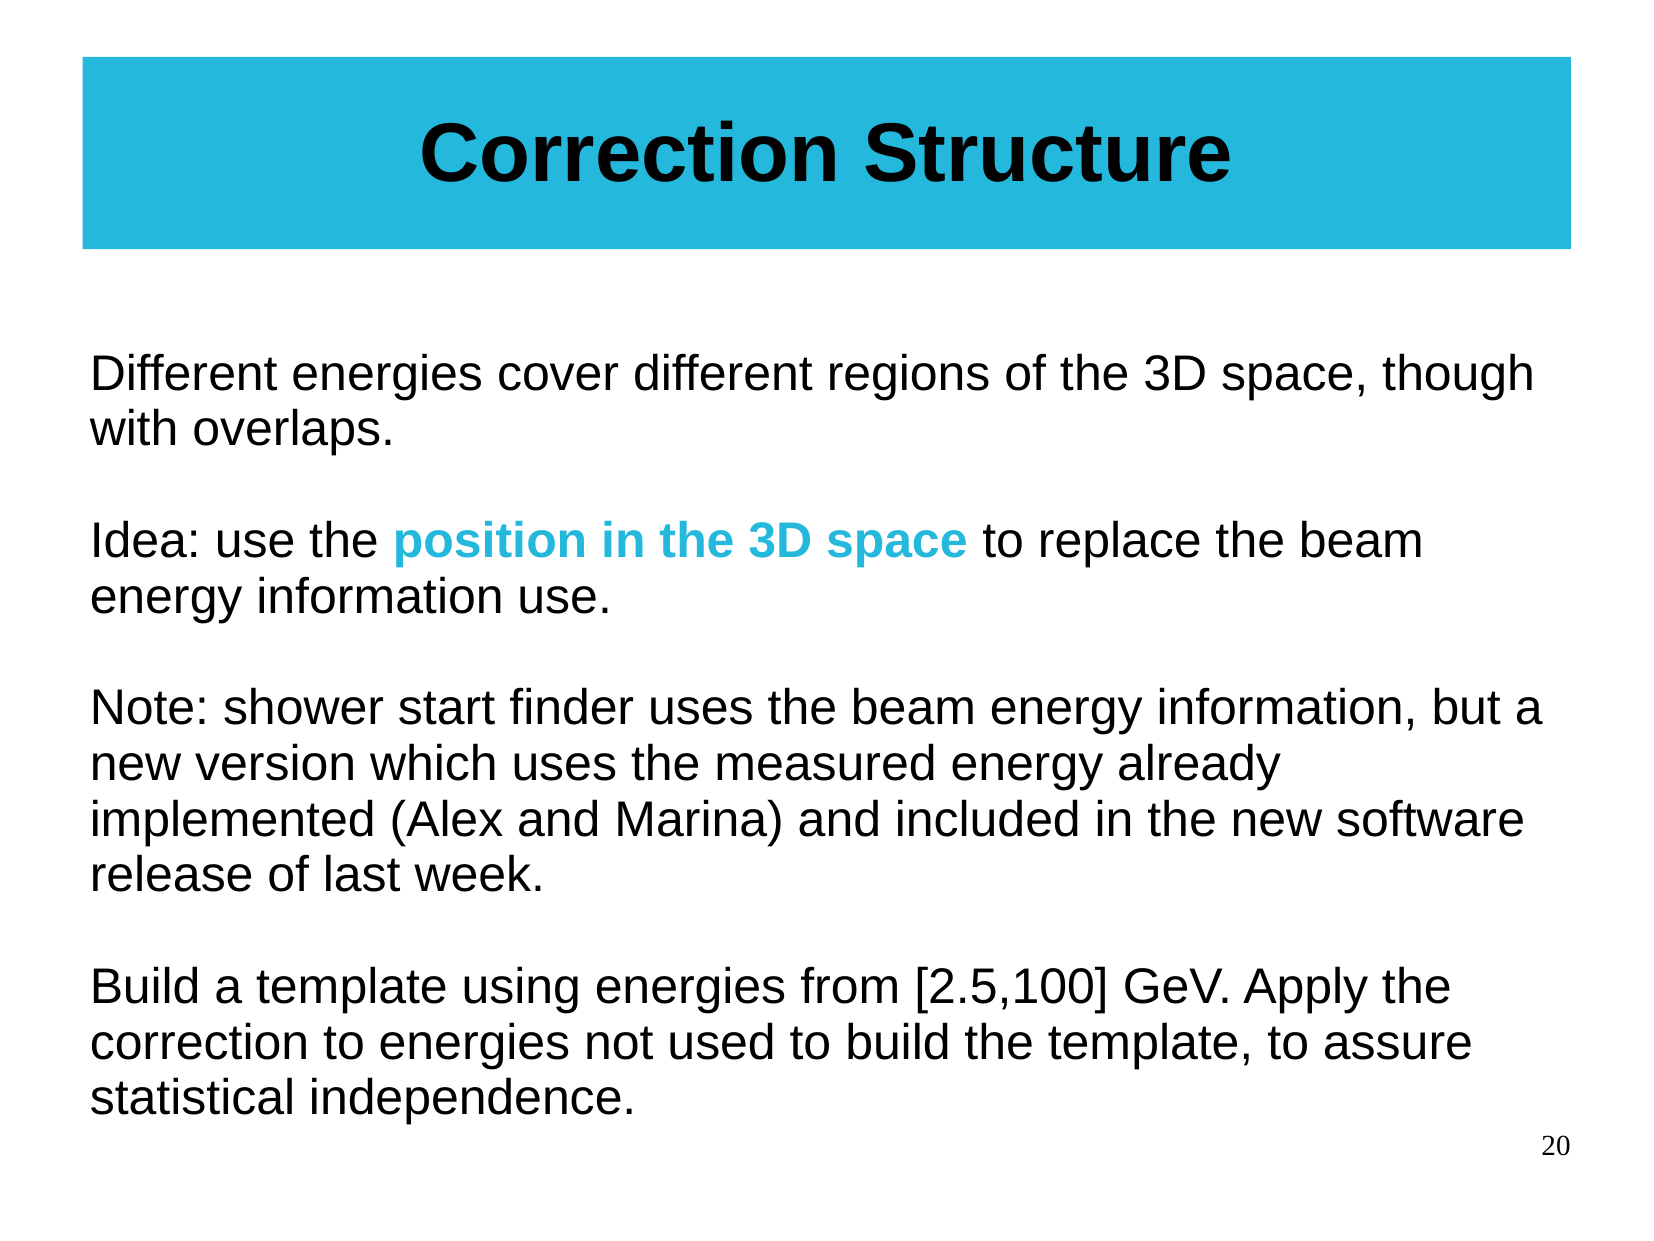

# Correction Structure
Different energies cover different regions of the 3D space, though with overlaps.
Idea: use the position in the 3D space to replace the beam energy information use.
Note: shower start finder uses the beam energy information, but a new version which uses the measured energy already implemented (Alex and Marina) and included in the new software release of last week.
Build a template using energies from [2.5,100] GeV. Apply the correction to energies not used to build the template, to assure statistical independence.
20